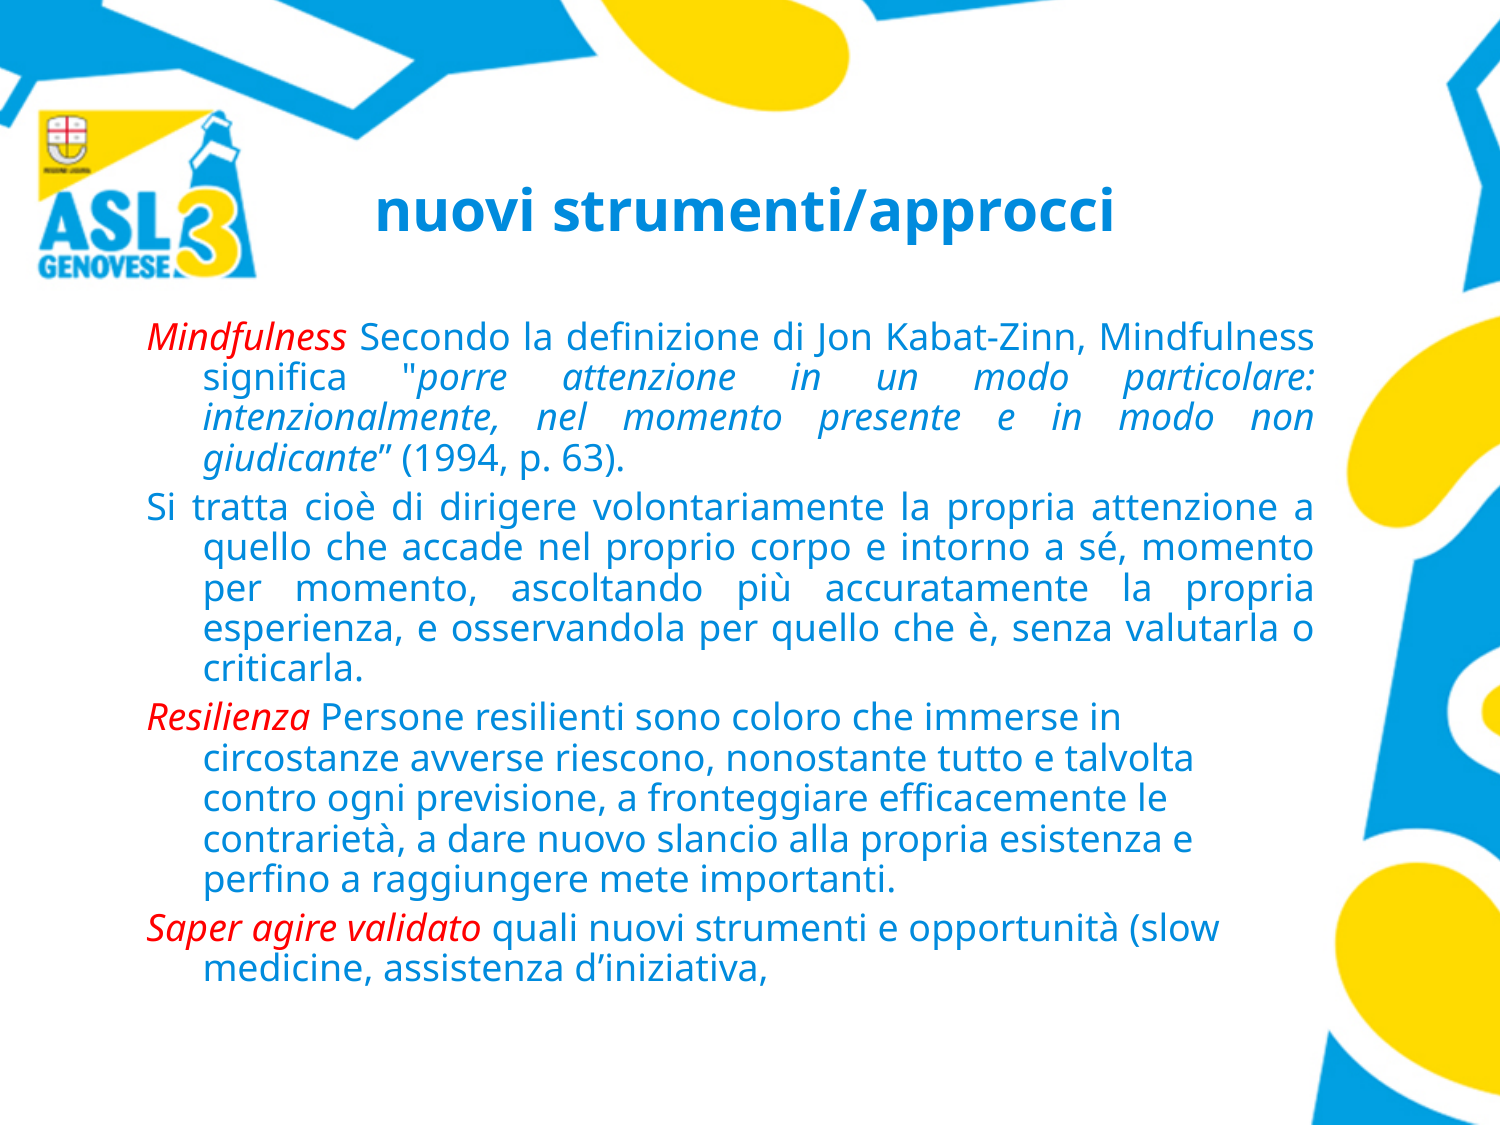

nuovi strumenti/approcci
# Mindfulness Secondo la definizione di Jon Kabat-Zinn, Mindfulness significa "porre attenzione in un modo particolare: intenzionalmente, nel momento presente e in modo non giudicante” (1994, p. 63).
Si tratta cioè di dirigere volontariamente la propria attenzione a quello che accade nel proprio corpo e intorno a sé, momento per momento, ascoltando più accuratamente la propria esperienza, e osservandola per quello che è, senza valutarla o criticarla.
Resilienza Persone resilienti sono coloro che immerse in circostanze avverse riescono, nonostante tutto e talvolta contro ogni previsione, a fronteggiare efficacemente le contrarietà, a dare nuovo slancio alla propria esistenza e perfino a raggiungere mete importanti.
Saper agire validato quali nuovi strumenti e opportunità (slow medicine, assistenza d’iniziativa,